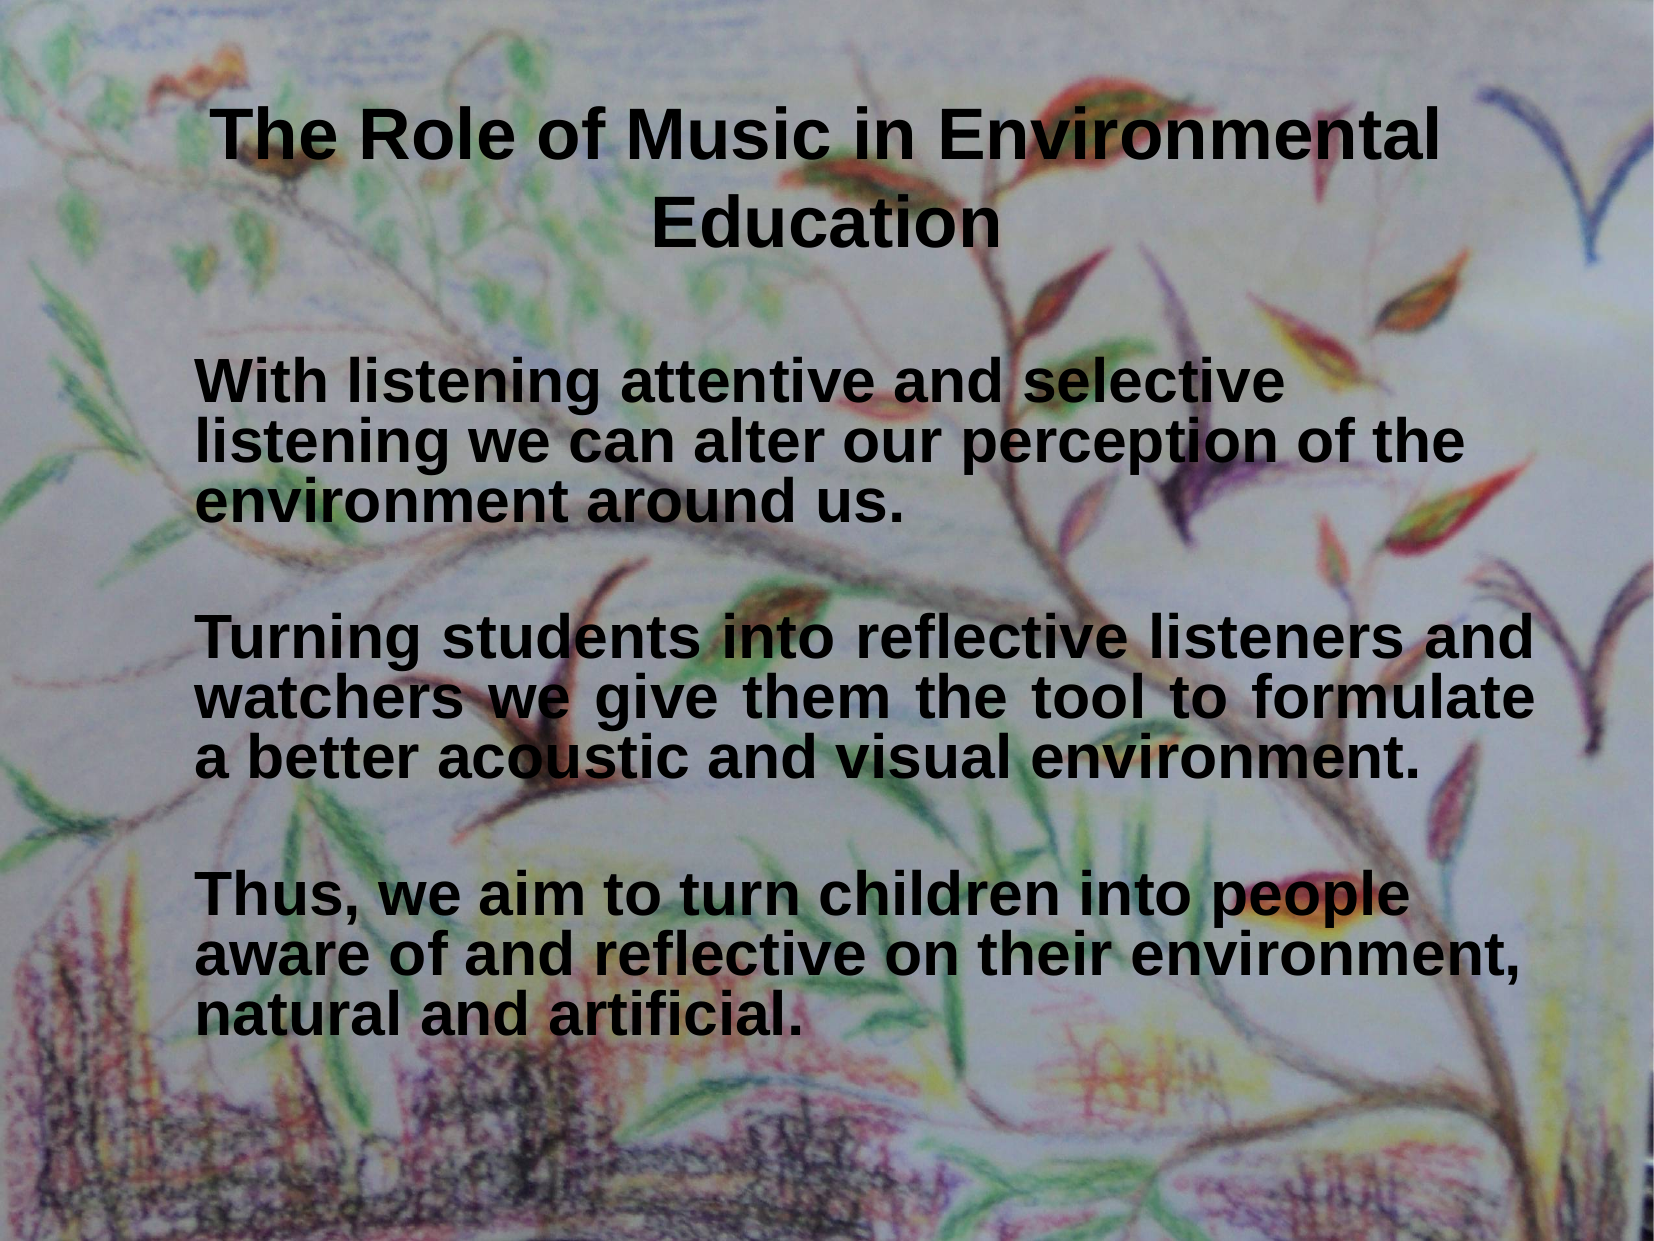

# The Role of Music in Environmental Education
With listening attentive and selective listening we can alter our perception of the environment around us.
Turning students into reflective listeners and watchers we give them the tool to formulate a better acoustic and visual environment.
Thus, we aim to turn children into people aware of and reflective on their environment, natural and artificial.